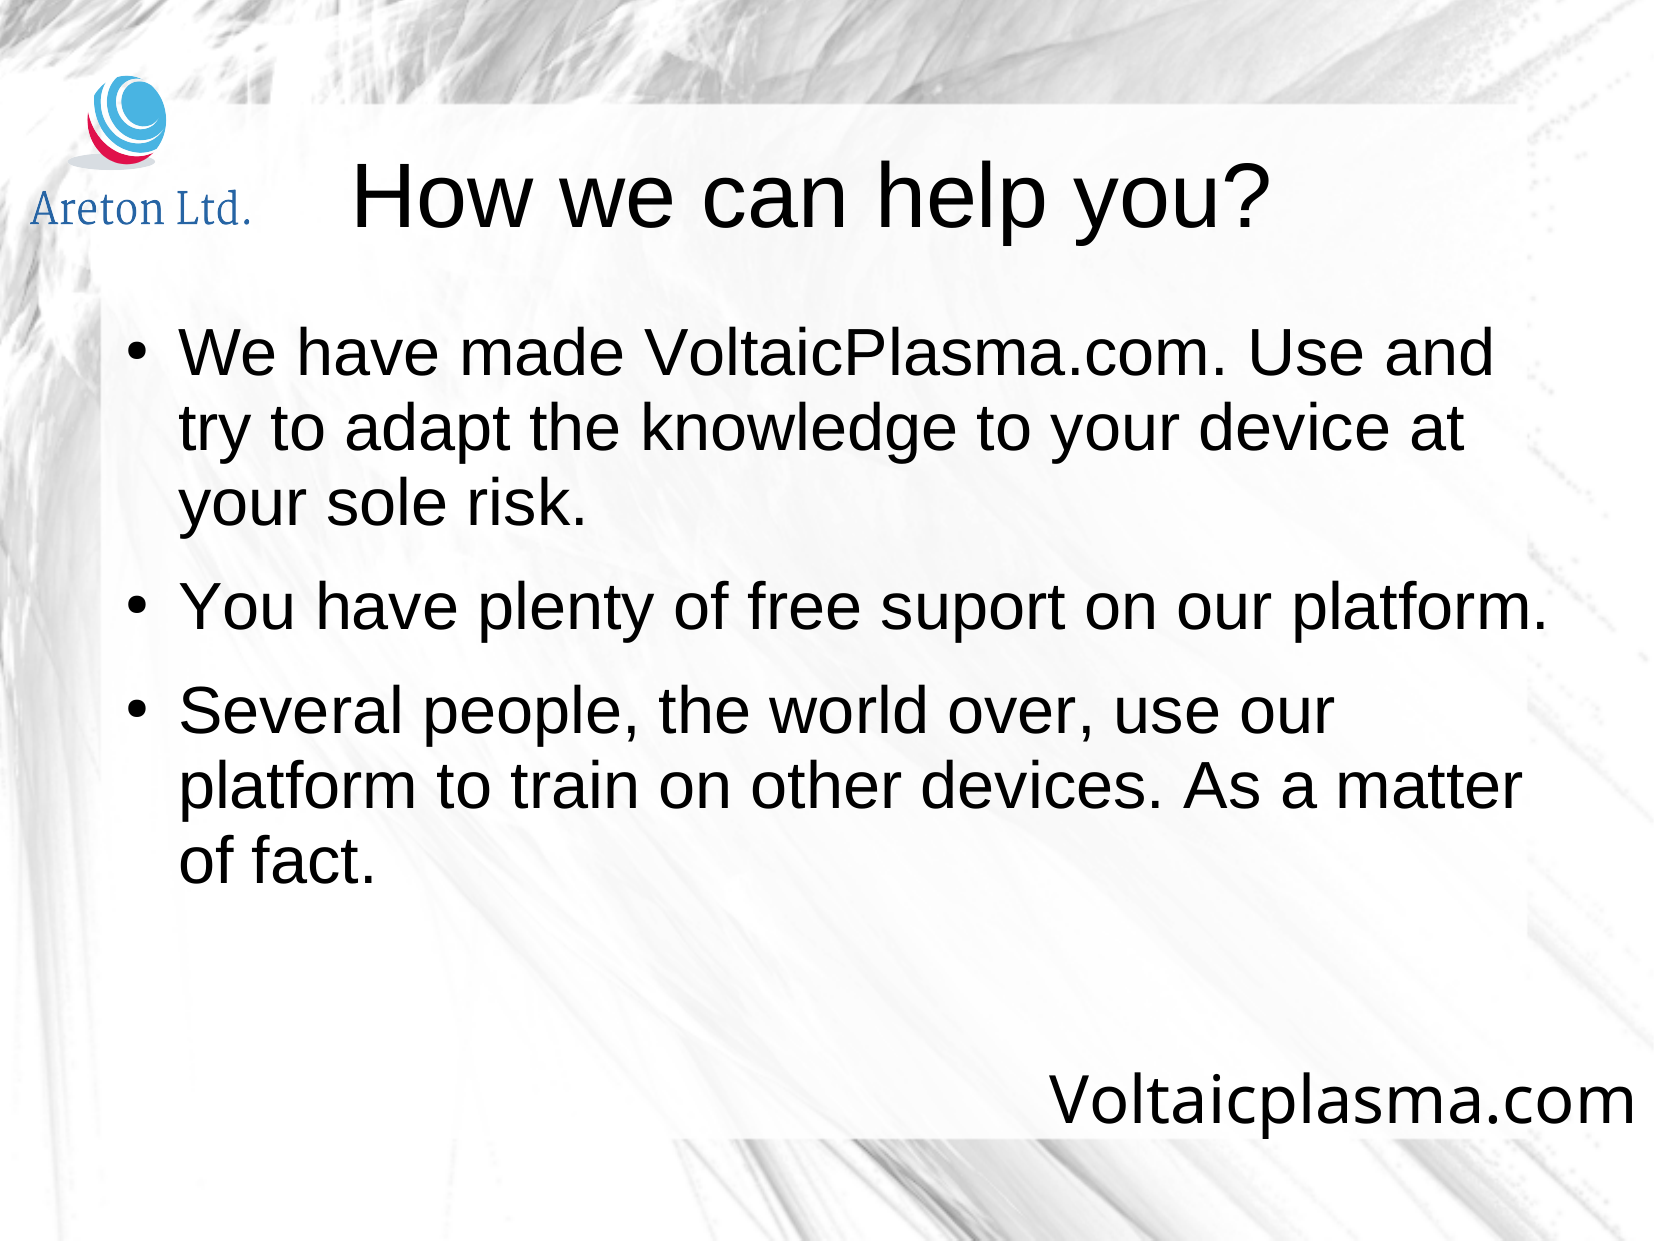

# How we can help you?
We have made VoltaicPlasma.com. Use and try to adapt the knowledge to your device at your sole risk.
You have plenty of free suport on our platform.
Several people, the world over, use our platform to train on other devices. As a matter of fact.
Voltaicplasma.com